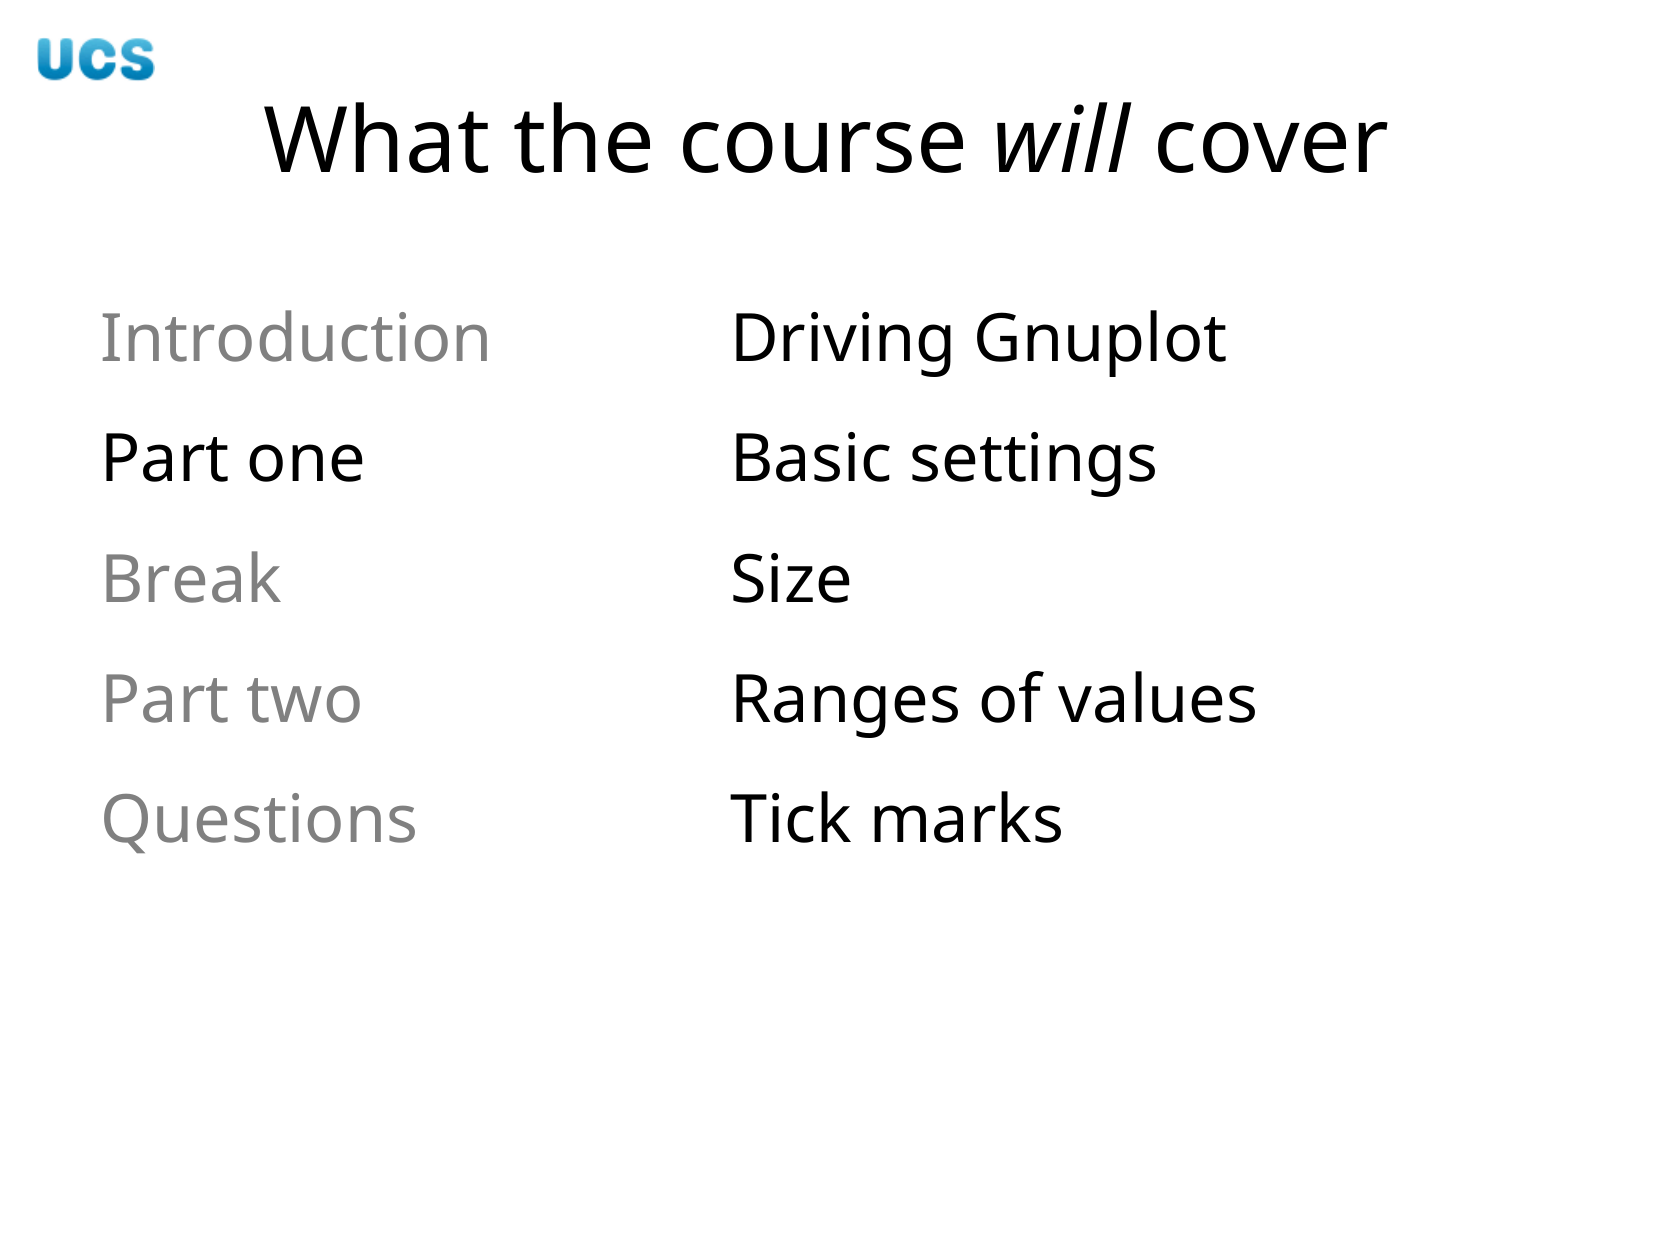

# What the course will cover
Introduction
Part one
Break
Part two
Questions
Driving Gnuplot
Basic settings
Size
Ranges of values
Tick marks